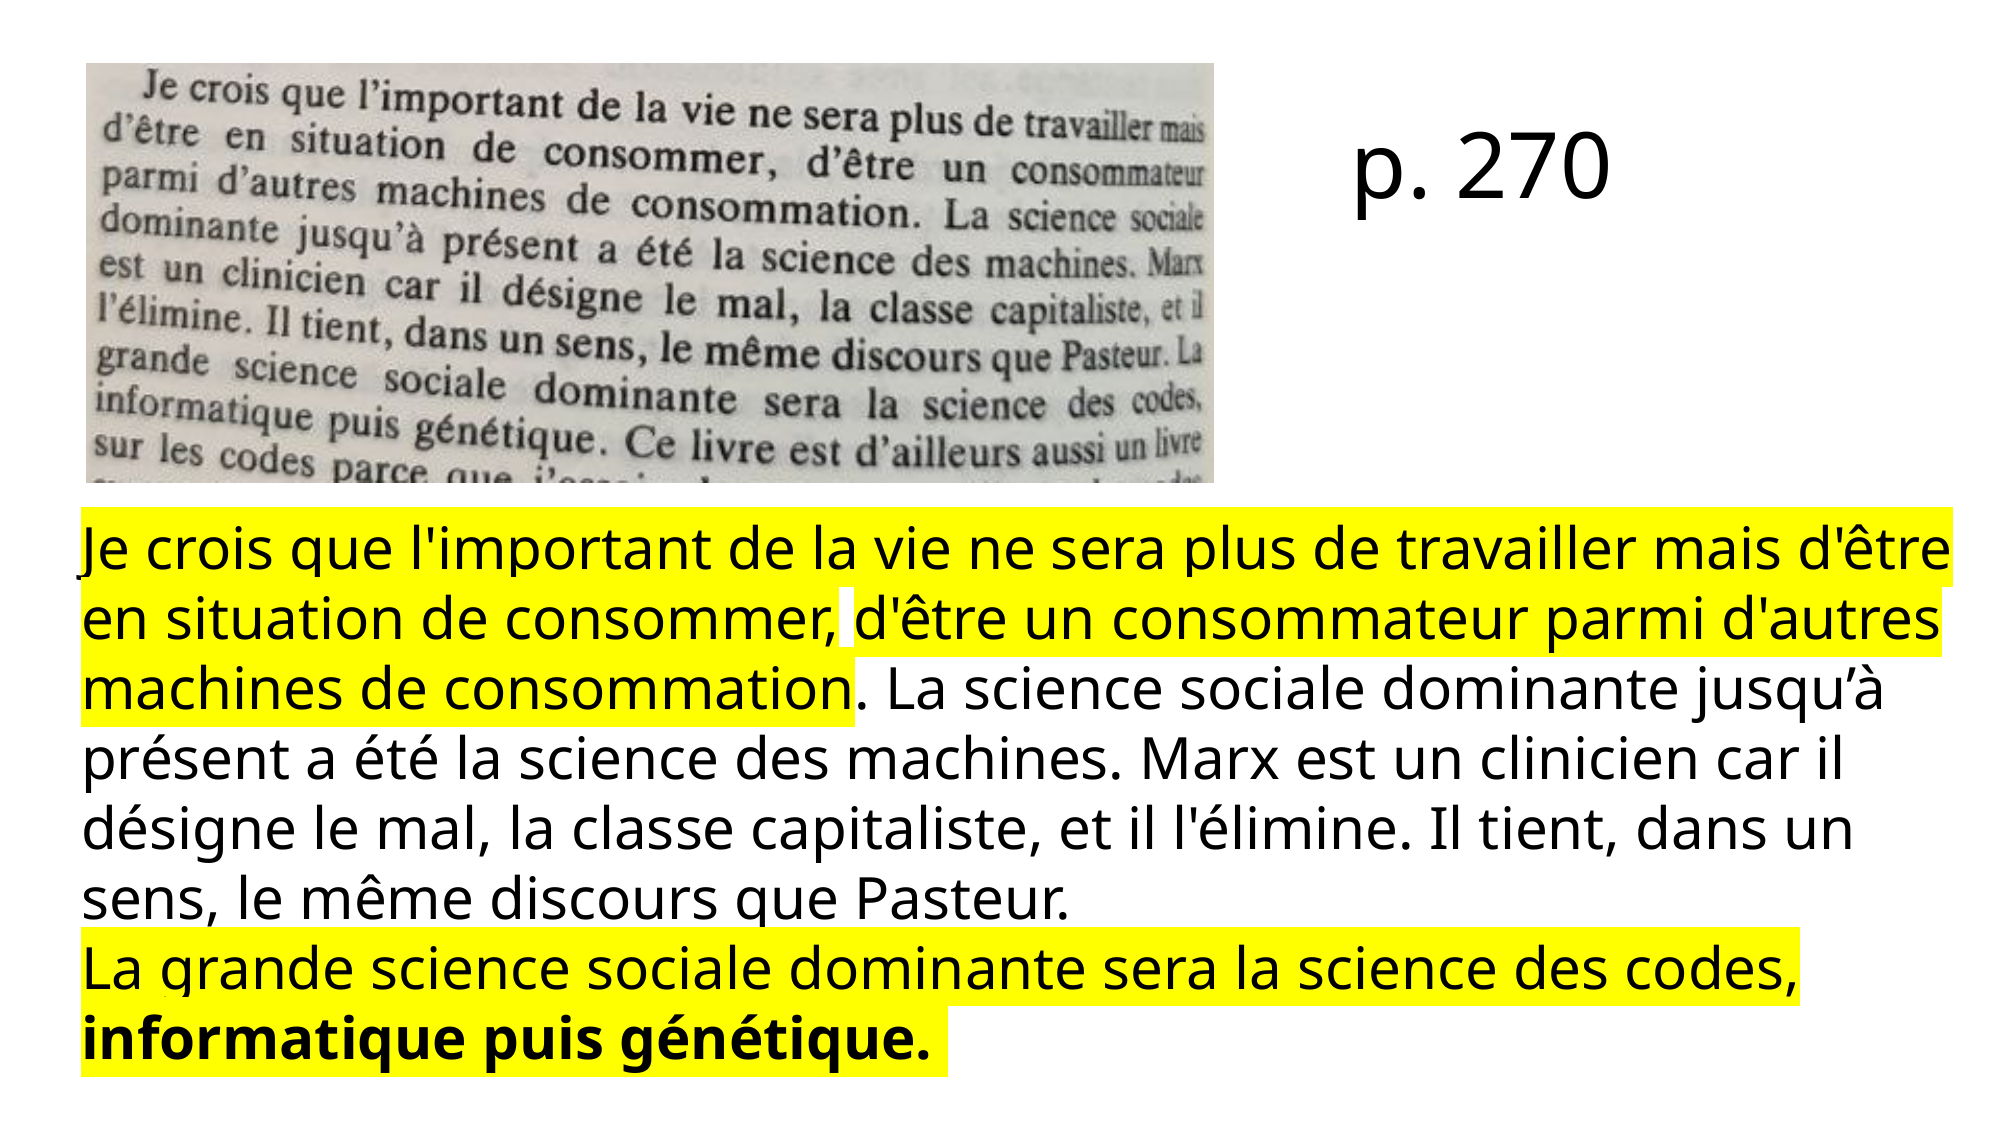

# p. 270
Je crois que l'important de la vie ne sera plus de travailler mais d'être en situation de consommer, d'être un consommateur parmi d'autres machines de consommation. La science sociale dominante jusqu’à présent a été la science des machines. Marx est un clinicien car il désigne le mal, la classe capitaliste, et il l'élimine. Il tient, dans un sens, le même discours que Pasteur.
La grande science sociale dominante sera la science des codes, informatique puis génétique.